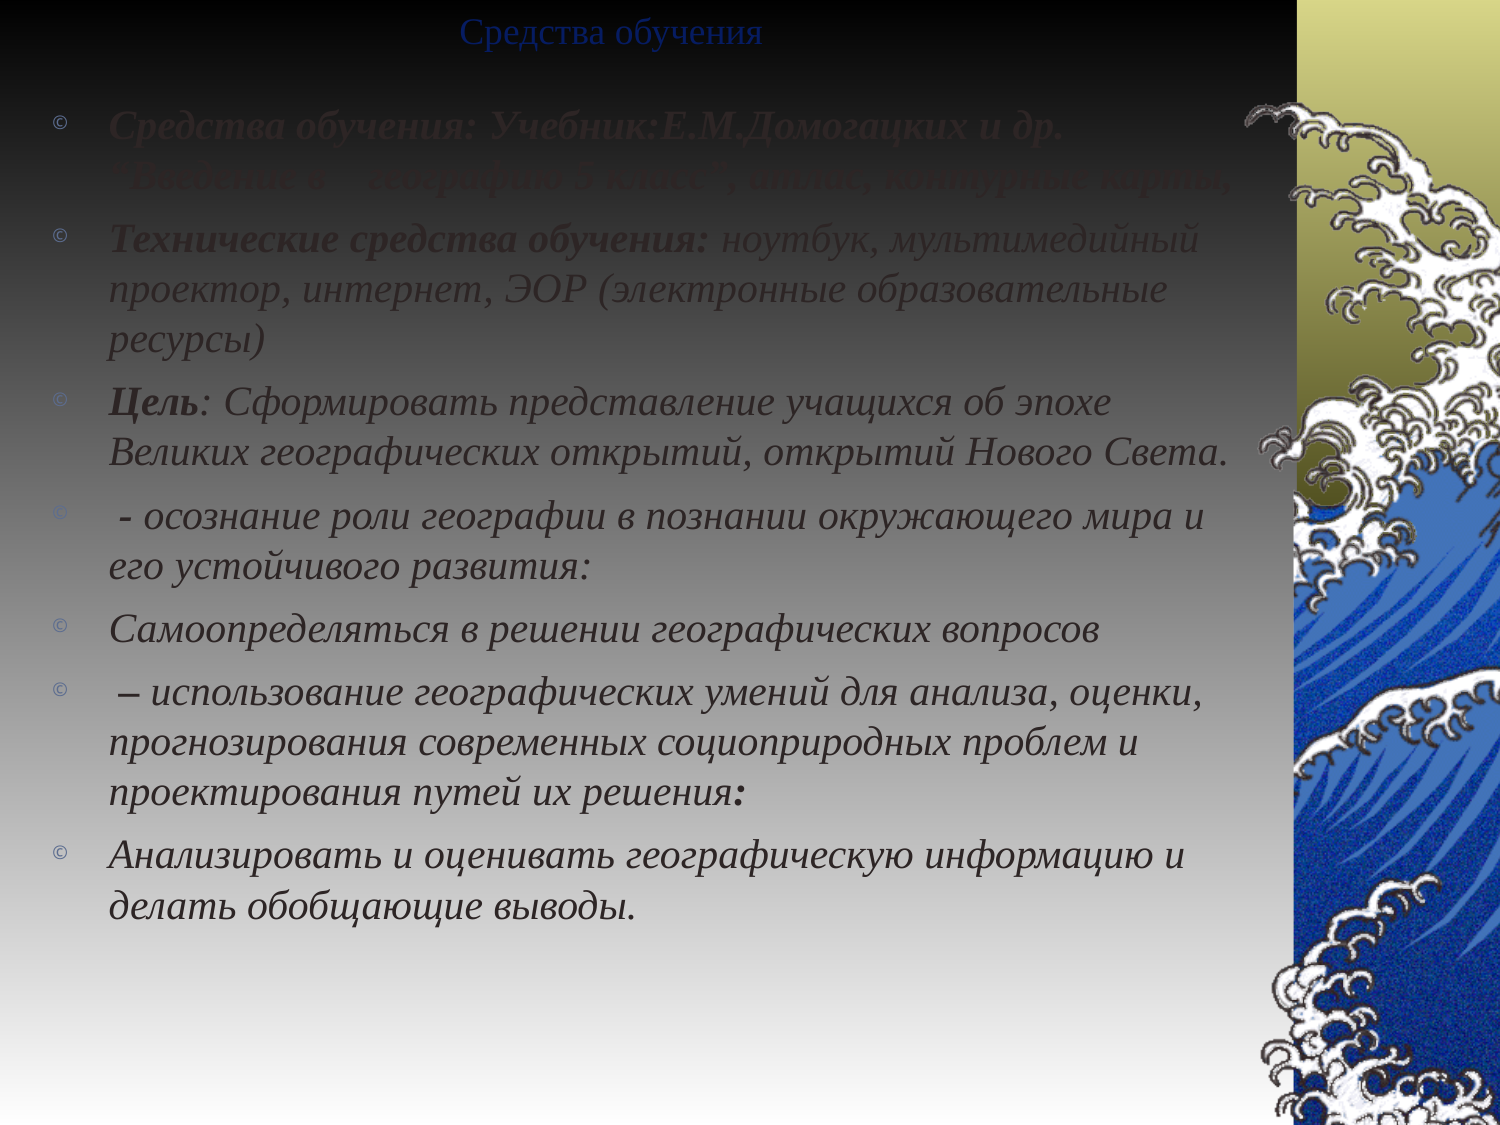

# Средства обучения
Cредства обучения: Учебник:Е.М.Домогацких и др. “Введение в географию 5 класс”, атлас, контурные карты,
Технические средства обучения: ноутбук, мультимедийный проектор, интернет, ЭОР (электронные образовательные ресурсы)
Цель: Сформировать представление учащихся об эпохе Великих географических открытий, открытий Нового Света.
 - осознание роли географии в познании окружающего мира и его устойчивого развития:
Самоопределяться в решении географических вопросов
 – использование географических умений для анализа, оценки, прогнозирования современных социоприродных проблем и проектирования путей их решения:
Анализировать и оценивать географическую информацию и делать обобщающие выводы.